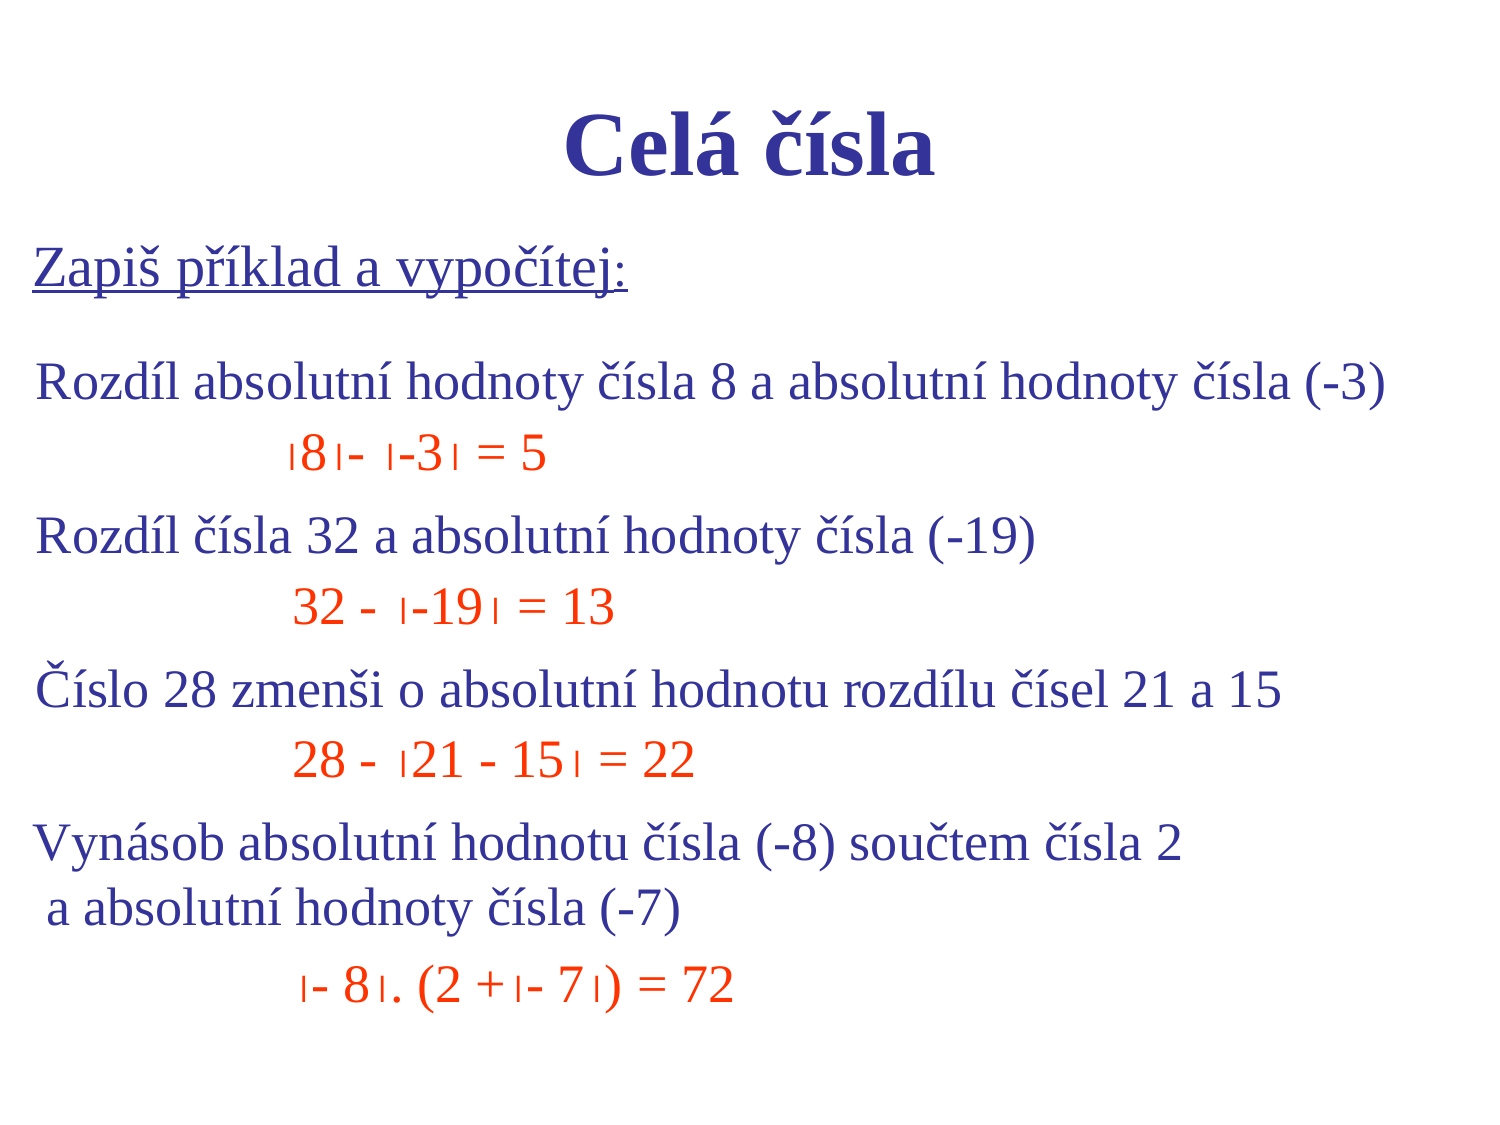

# Celá čísla
Zapiš příklad a vypočítej:
 Rozdíl absolutní hodnoty čísla 8 a absolutní hodnoty čísla (-3)
8- -3 = 5
 Rozdíl čísla 32 a absolutní hodnoty čísla (-19)
32 - -19 = 13
 Číslo 28 zmenši o absolutní hodnotu rozdílu čísel 21 a 15
28 - 21 - 15 = 22
Vynásob absolutní hodnotu čísla (-8) součtem čísla 2
 a absolutní hodnoty čísla (-7)
- 8. (2 +- 7) = 72